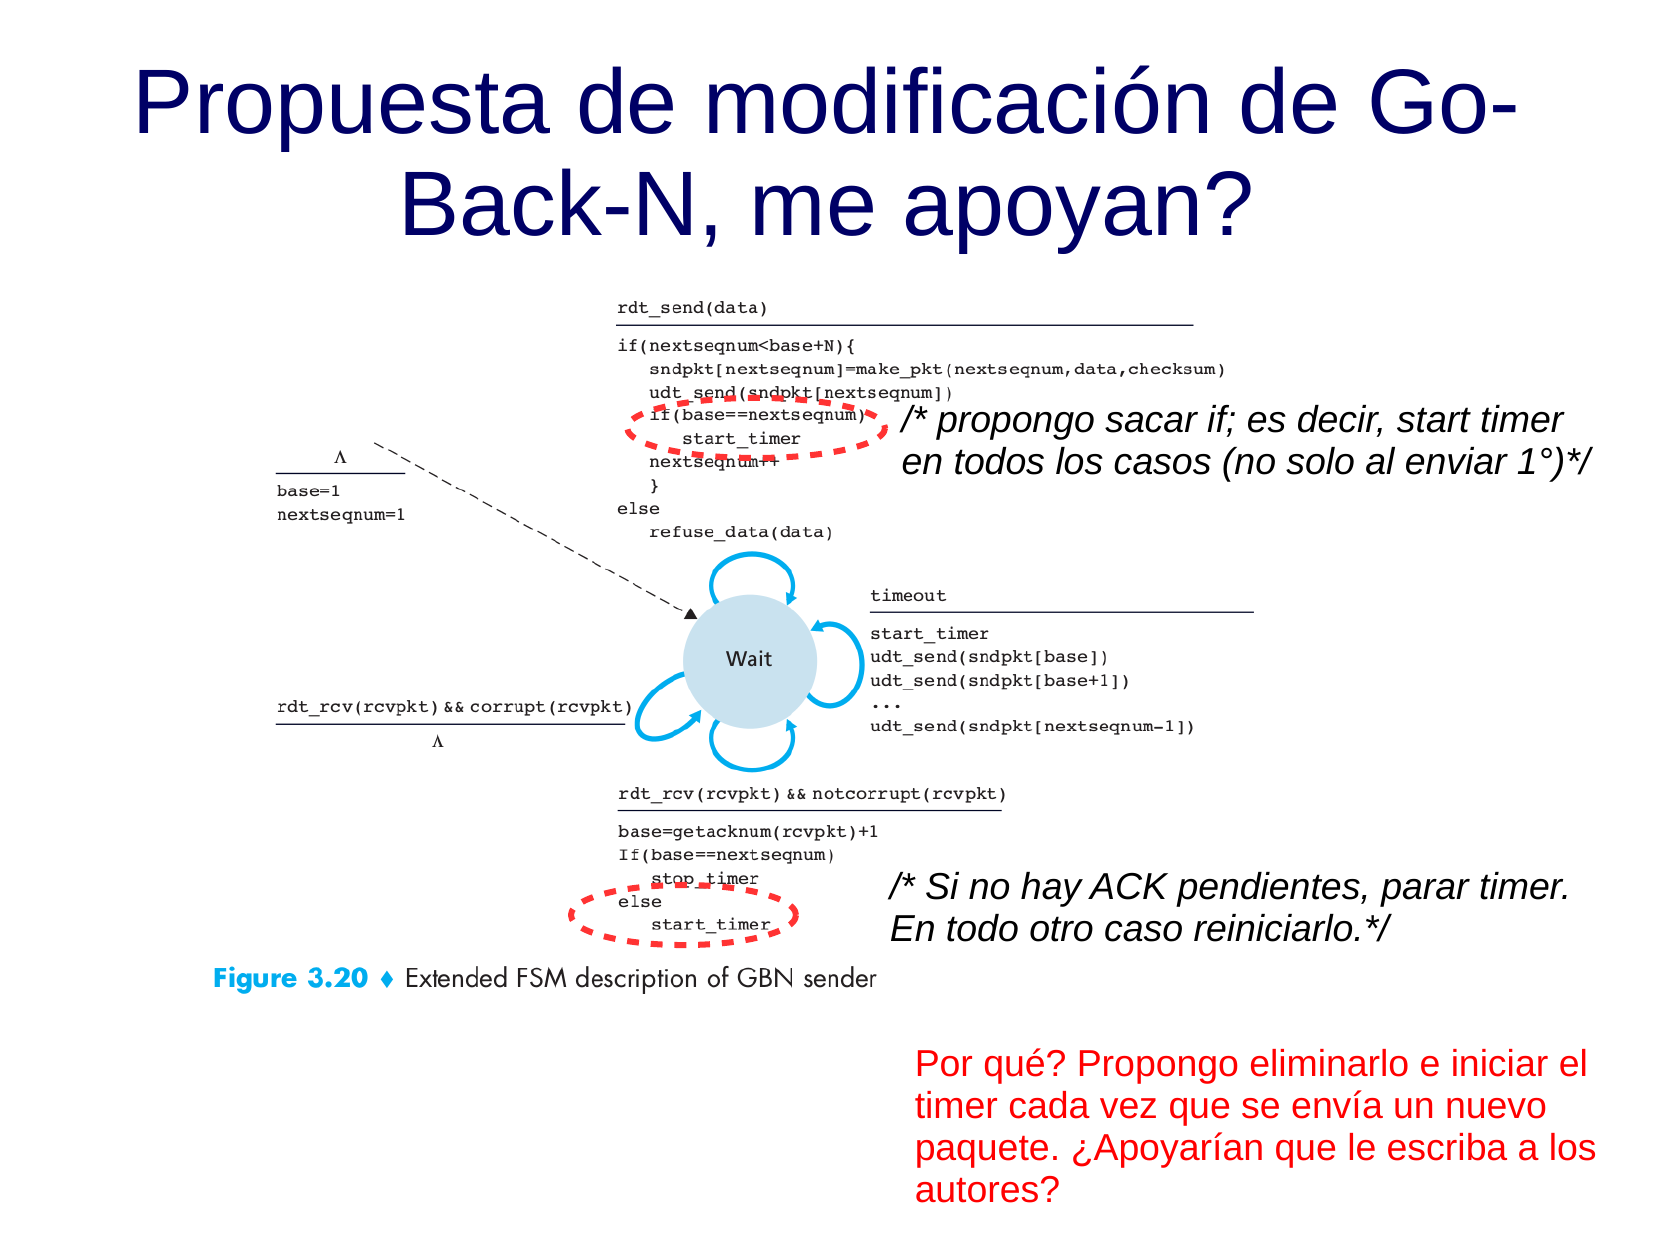

# Propuesta de modificación de Go-Back-N, me apoyan?
/* propongo sacar if; es decir, start timer en todos los casos (no solo al enviar 1°)*/
/* Si no hay ACK pendientes, parar timer.
En todo otro caso reiniciarlo.*/
Por qué? Propongo eliminarlo e iniciar el timer cada vez que se envía un nuevo paquete. ¿Apoyarían que le escriba a los autores?